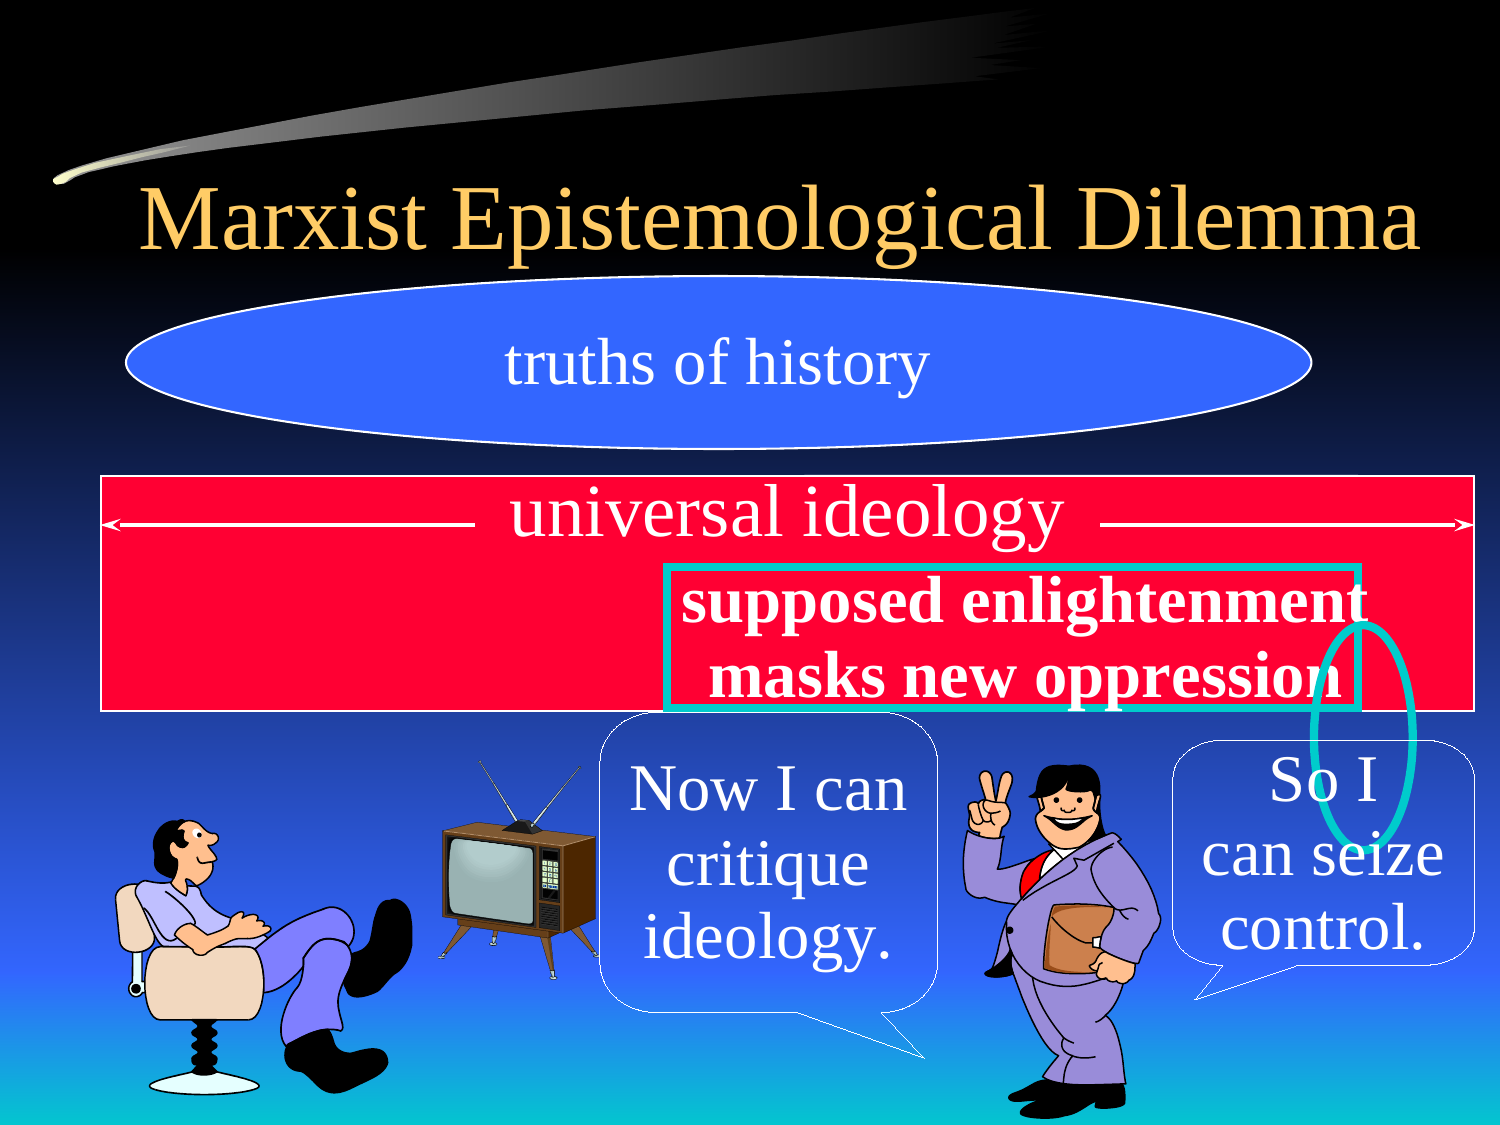

# Marxist Epistemological Dilemma
truths of history
universal ideology
illumination of
communist “gospel”
blocked by ideology
(corporate “sin”)
supposed enlightenment
masks new oppression
Now I can
critique
ideology.
So I
can seize
control.